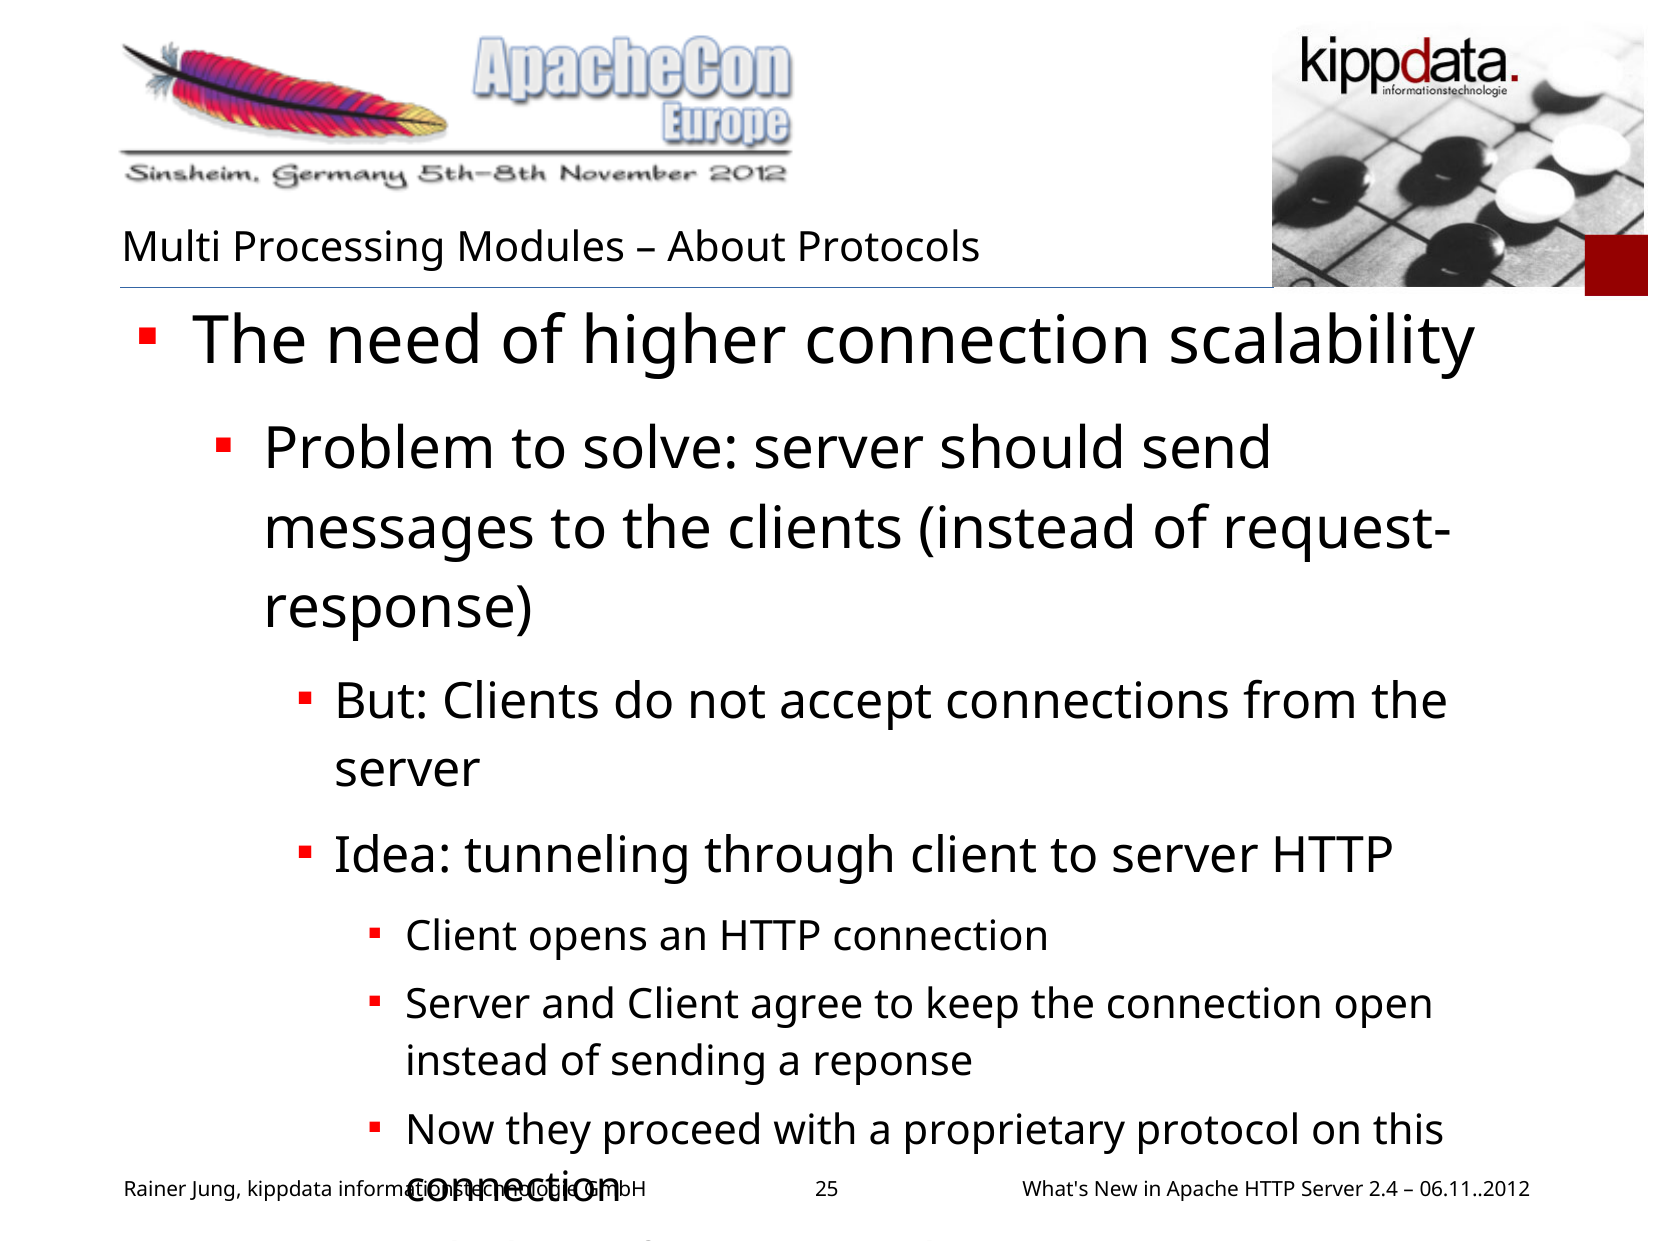

# Multi Processing Modules – About Protocols
The need of higher connection scalability
Problem to solve: server should send messages to the clients (instead of request-response)
But: Clients do not accept connections from the server
Idea: tunneling through client to server HTTP
Client opens an HTTP connection
Server and Client agree to keep the connection open instead of sending a reponse
Now they proceed with a proprietary protocol on this connection
Result: lots of concurrently open connections, even if idle for a long time
Buzzwords: Hanging HTTP, Long poll, Comet